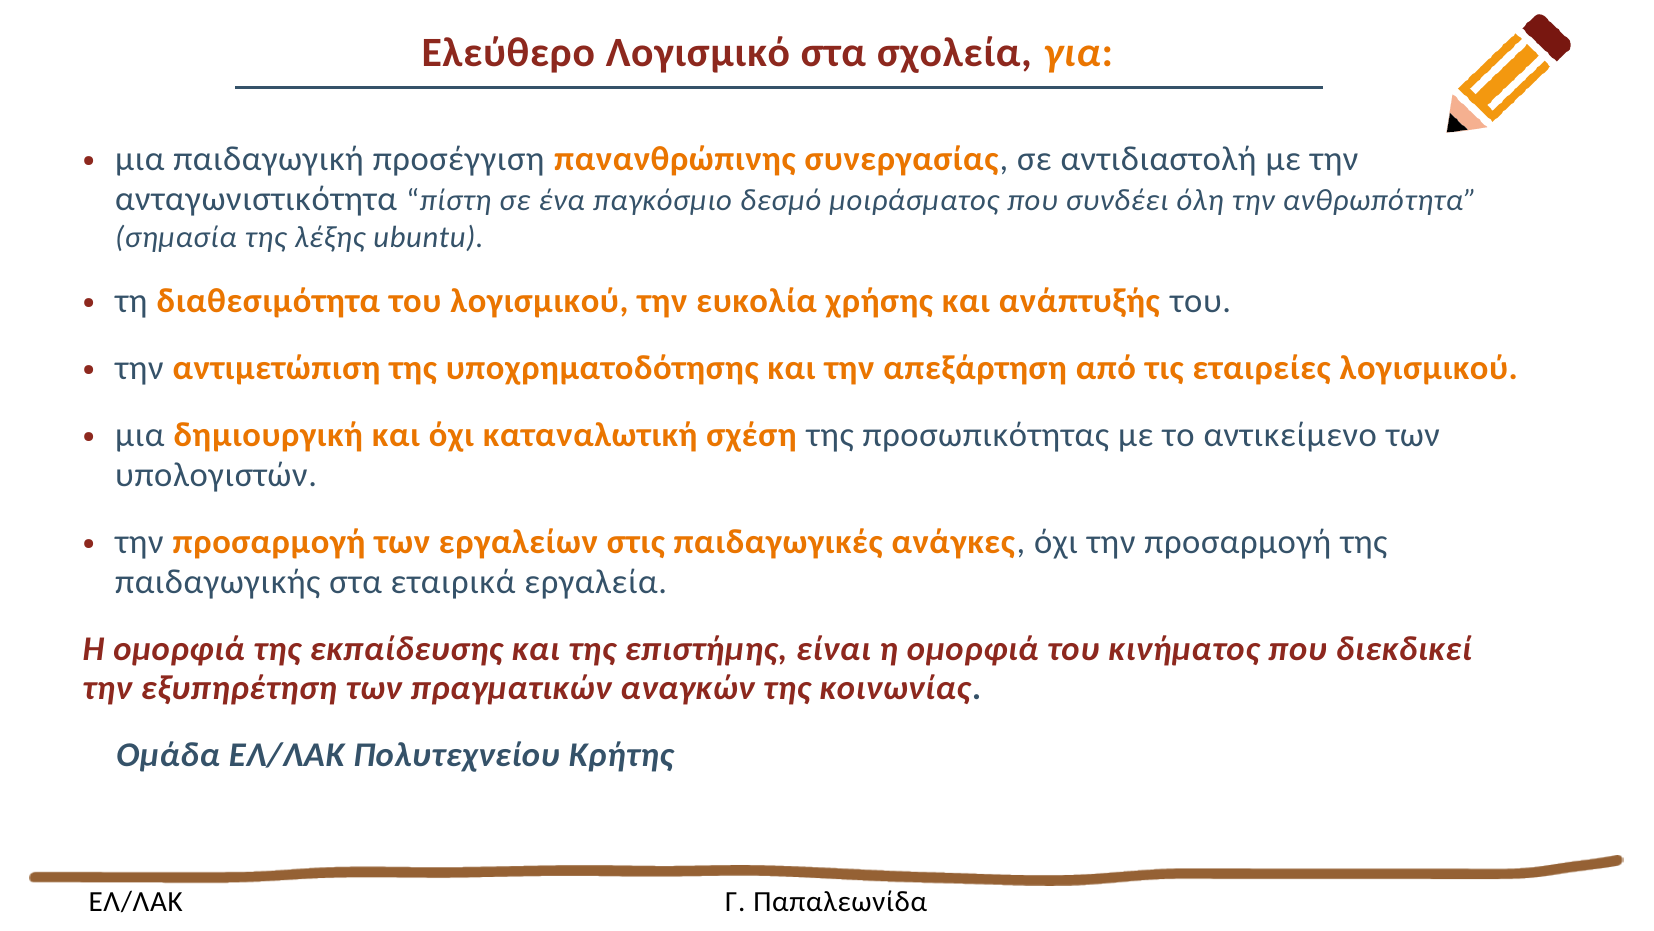

# Ελεύθερο Λογισμικό στα σχολεία, για:
μια παιδαγωγική προσέγγιση πανανθρώπινης συνεργασίας, σε αντιδιαστολή με την ανταγωνιστικότητα “πίστη σε ένα παγκόσμιο δεσμό μοιράσματος που συνδέει όλη την ανθρωπότητα” (σημασία της λέξης ubuntu).
τη διαθεσιμότητα του λογισμικού, την ευκολία χρήσης και ανάπτυξής του.
την αντιμετώπιση της υποχρηματοδότησης και την απεξάρτηση από τις εταιρείες λογισμικού.
μια δημιουργική και όχι καταναλωτική σχέση της προσωπικότητας με το αντικείμενο των υπολογιστών.
την προσαρμογή των εργαλείων στις παιδαγωγικές ανάγκες, όχι την προσαρμογή της παιδαγωγικής στα εταιρικά εργαλεία.
Η ομορφιά της εκπαίδευσης και της επιστήμης, είναι η ομορφιά του κινήματος που διεκδικεί την εξυπηρέτηση των πραγματικών αναγκών της κοινωνίας.
 Ομάδα ΕΛ/ΛΑΚ Πολυτεχνείου Κρήτης
ΕΛ/ΛΑΚ
Γ. Παπαλεωνίδα